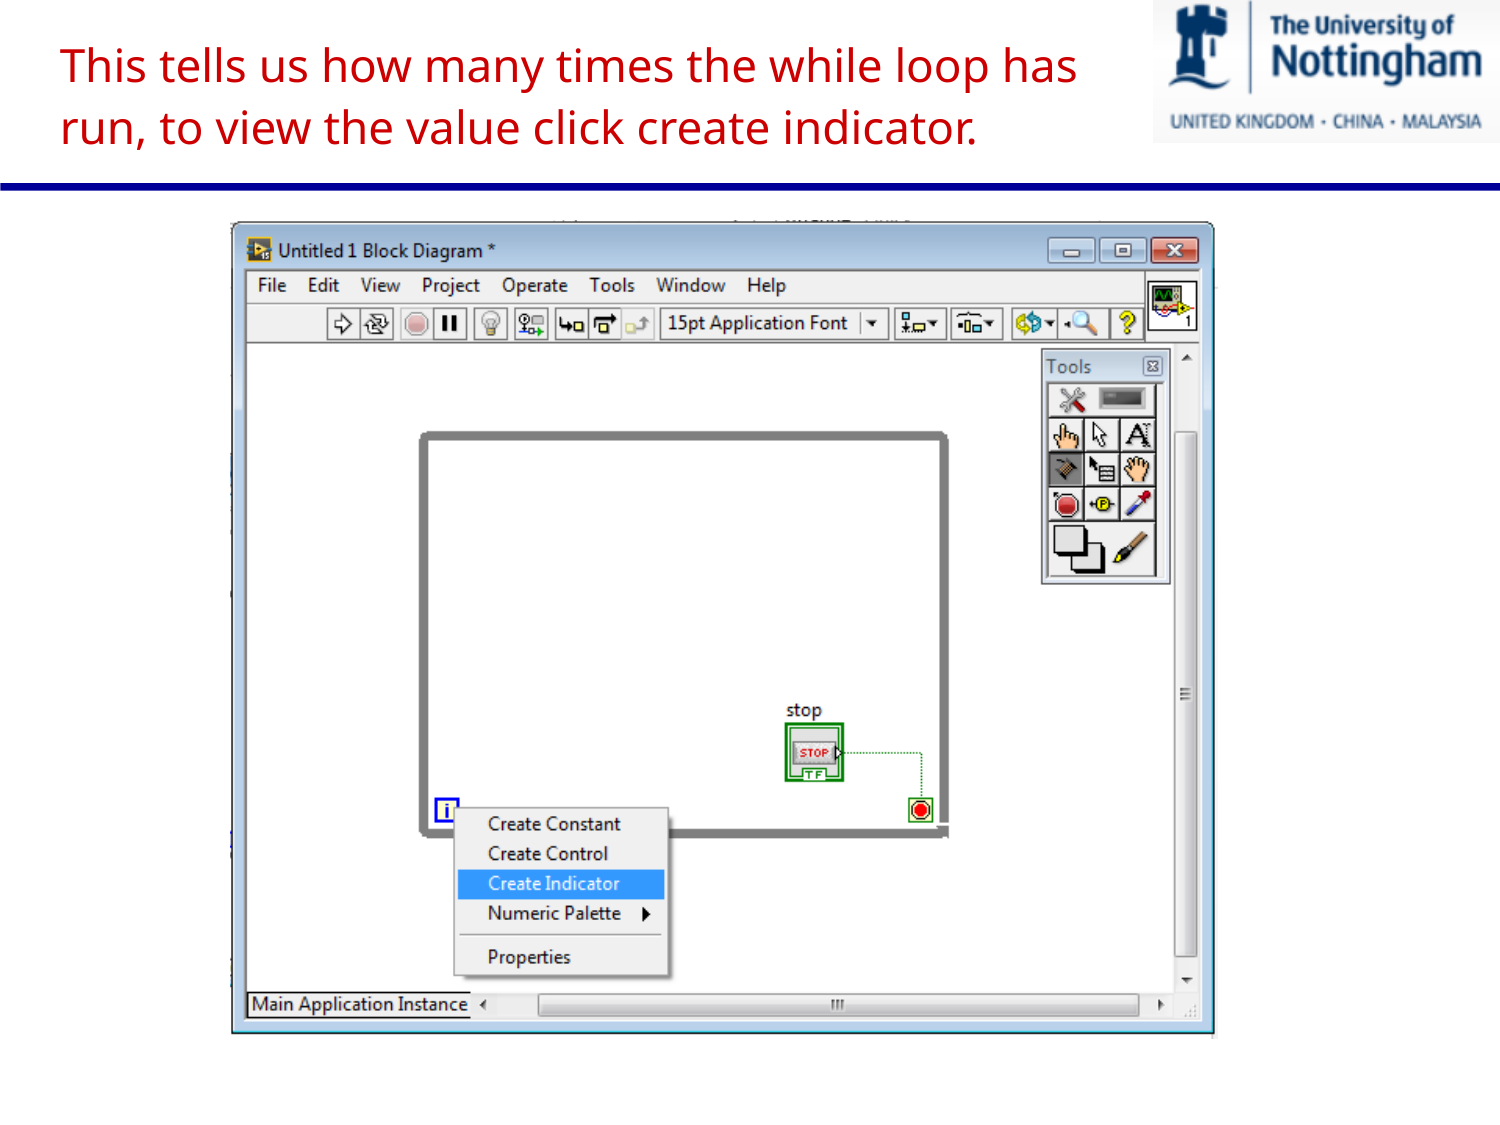

# This tells us how many times the while loop has run, to view the value click create indicator.